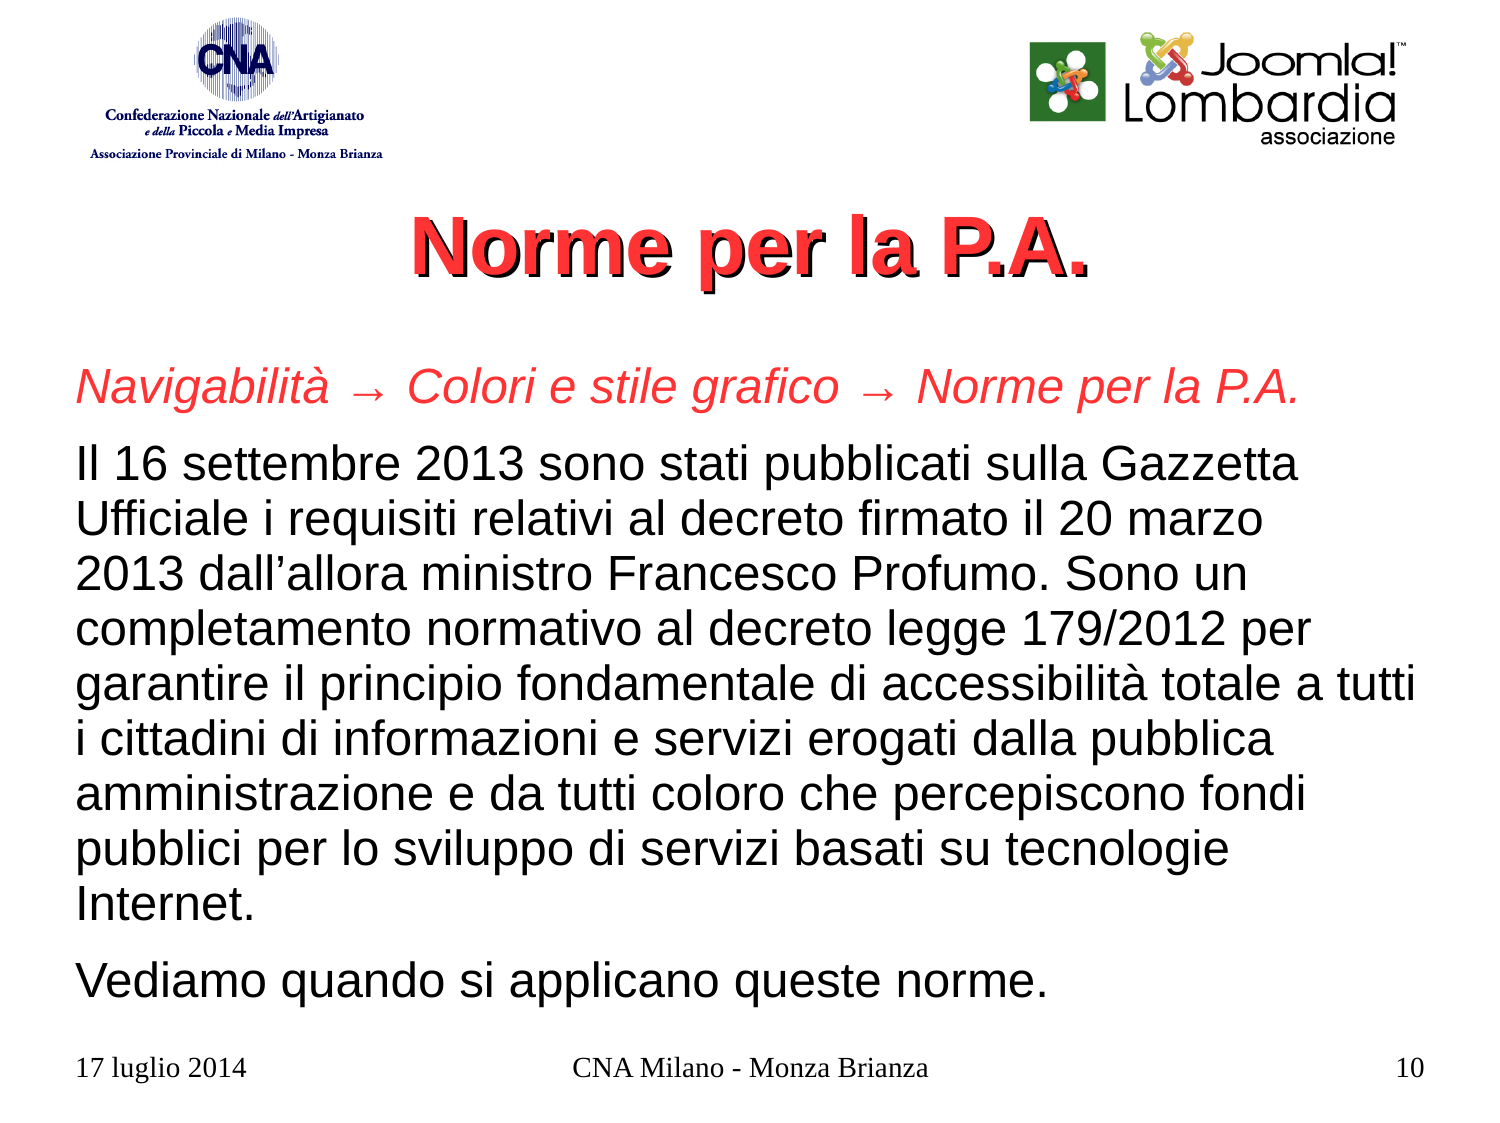

# Norme per la P.A.
Navigabilità → Colori e stile grafico → Norme per la P.A.
Il 16 settembre 2013 sono stati pubblicati sulla Gazzetta Ufficiale i requisiti relativi al decreto firmato il 20 marzo 2013 dall’allora ministro Francesco Profumo. Sono un completamento normativo al decreto legge 179/2012 per garantire il principio fondamentale di accessibilità totale a tutti i cittadini di informazioni e servizi erogati dalla pubblica amministrazione e da tutti coloro che percepiscono fondi pubblici per lo sviluppo di servizi basati su tecnologie Internet.
Vediamo quando si applicano queste norme.
17 luglio 2014
CNA Milano - Monza Brianza
10